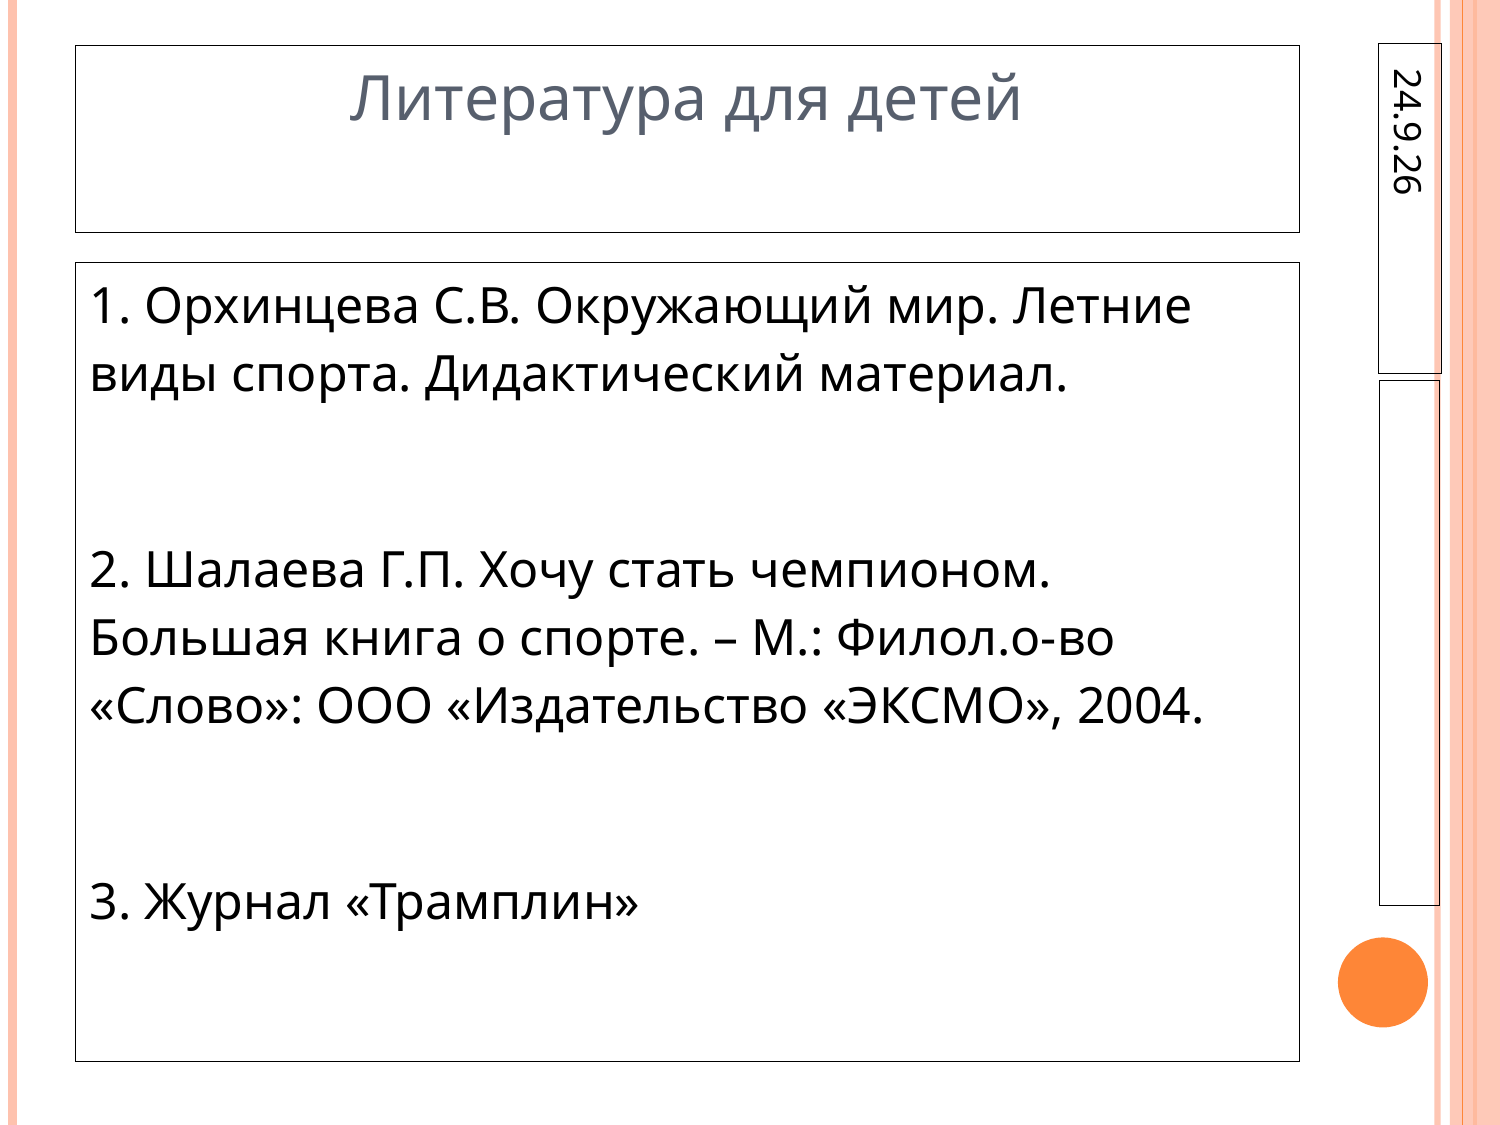

# Литература для детей
1. Орхинцева С.В. Окружающий мир. Летние виды спорта. Дидактический материал.
2. Шалаева Г.П. Хочу стать чемпионом. Большая книга о спорте. – М.: Филол.о-во «Слово»: ООО «Издательство «ЭКСМО», 2004.
3. Журнал «Трамплин»